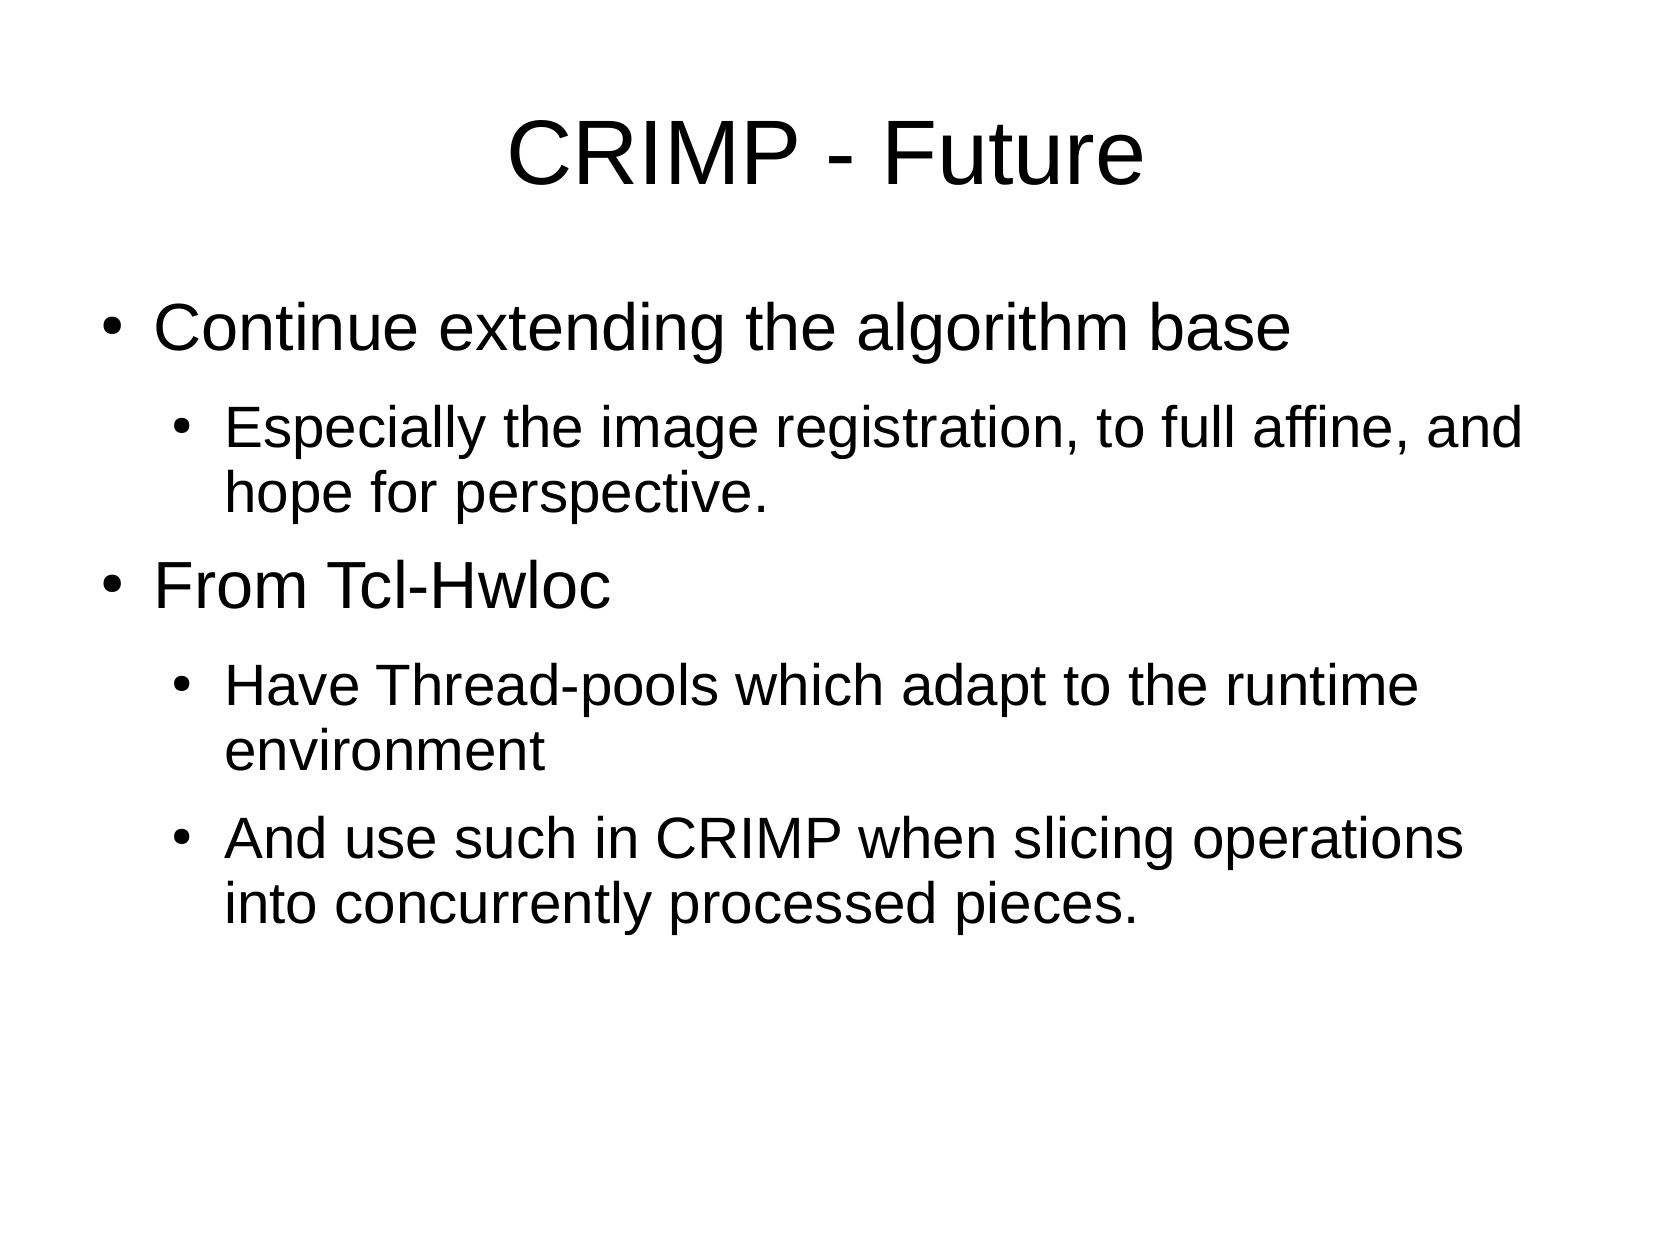

# CRIMP - Future
Continue extending the algorithm base
Especially the image registration, to full affine, and hope for perspective.
From Tcl-Hwloc
Have Thread-pools which adapt to the runtime environment
And use such in CRIMP when slicing operations into concurrently processed pieces.